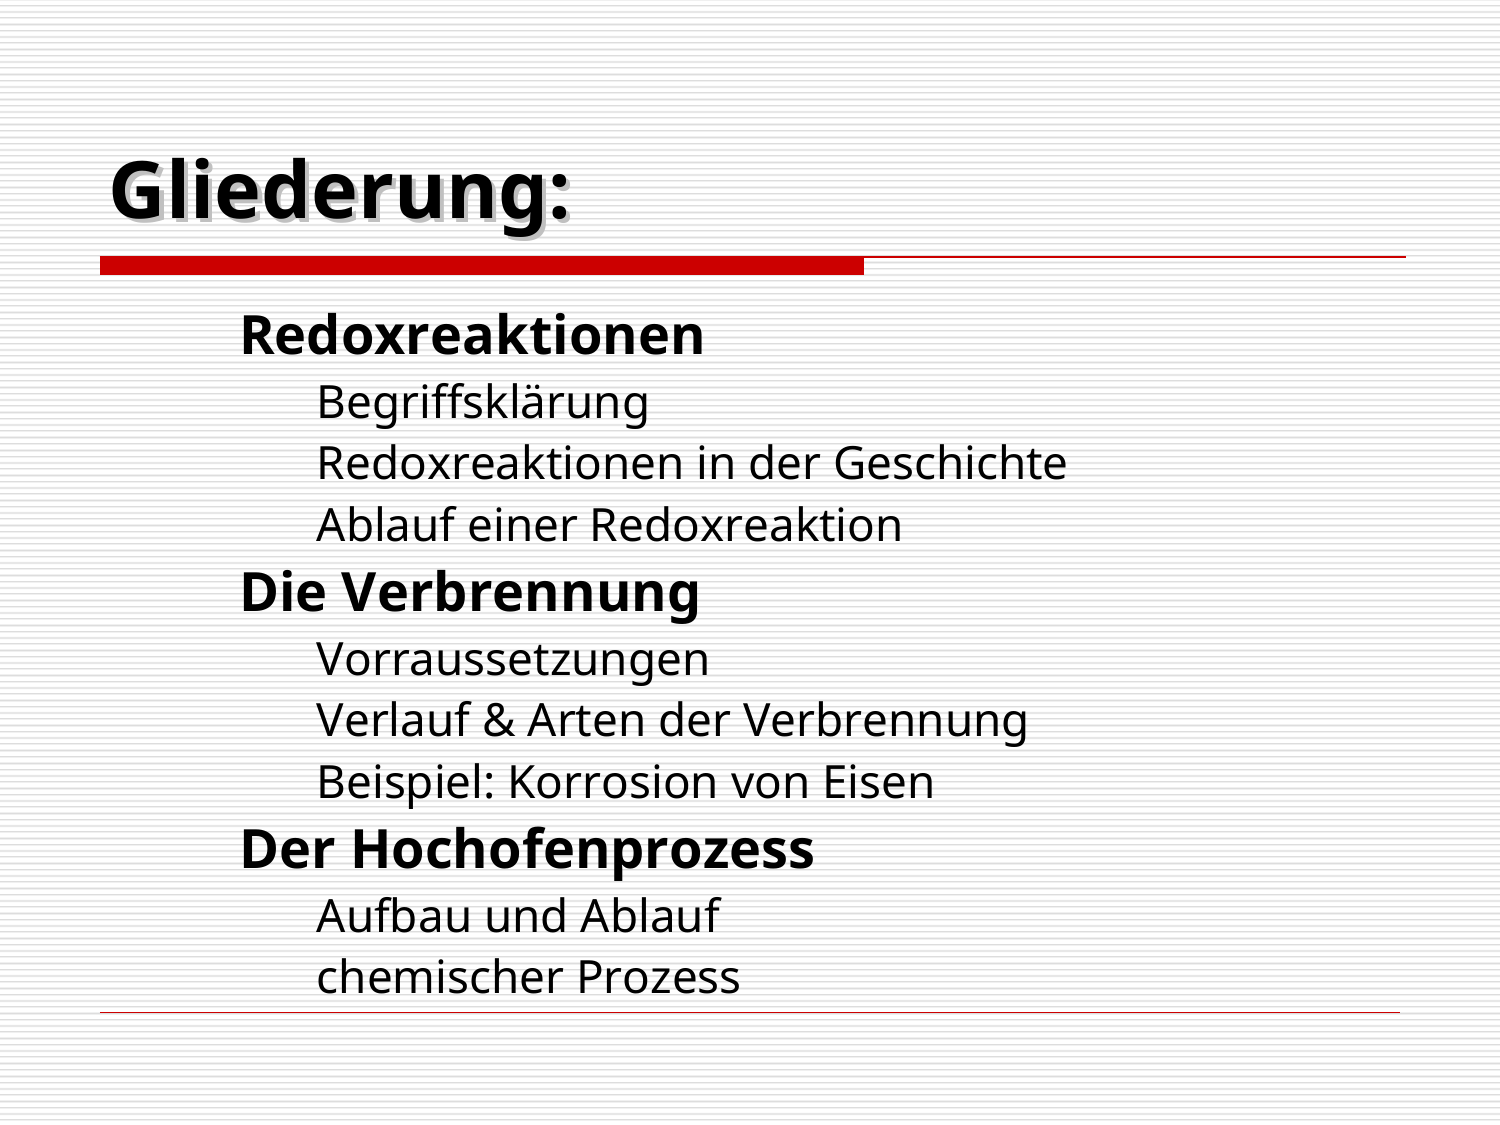

# Gliederung:
Redoxreaktionen
Begriffsklärung
Redoxreaktionen in der Geschichte
Ablauf einer Redoxreaktion
Die Verbrennung
Vorraussetzungen
Verlauf & Arten der Verbrennung
Beispiel: Korrosion von Eisen
Der Hochofenprozess
Aufbau und Ablauf
chemischer Prozess